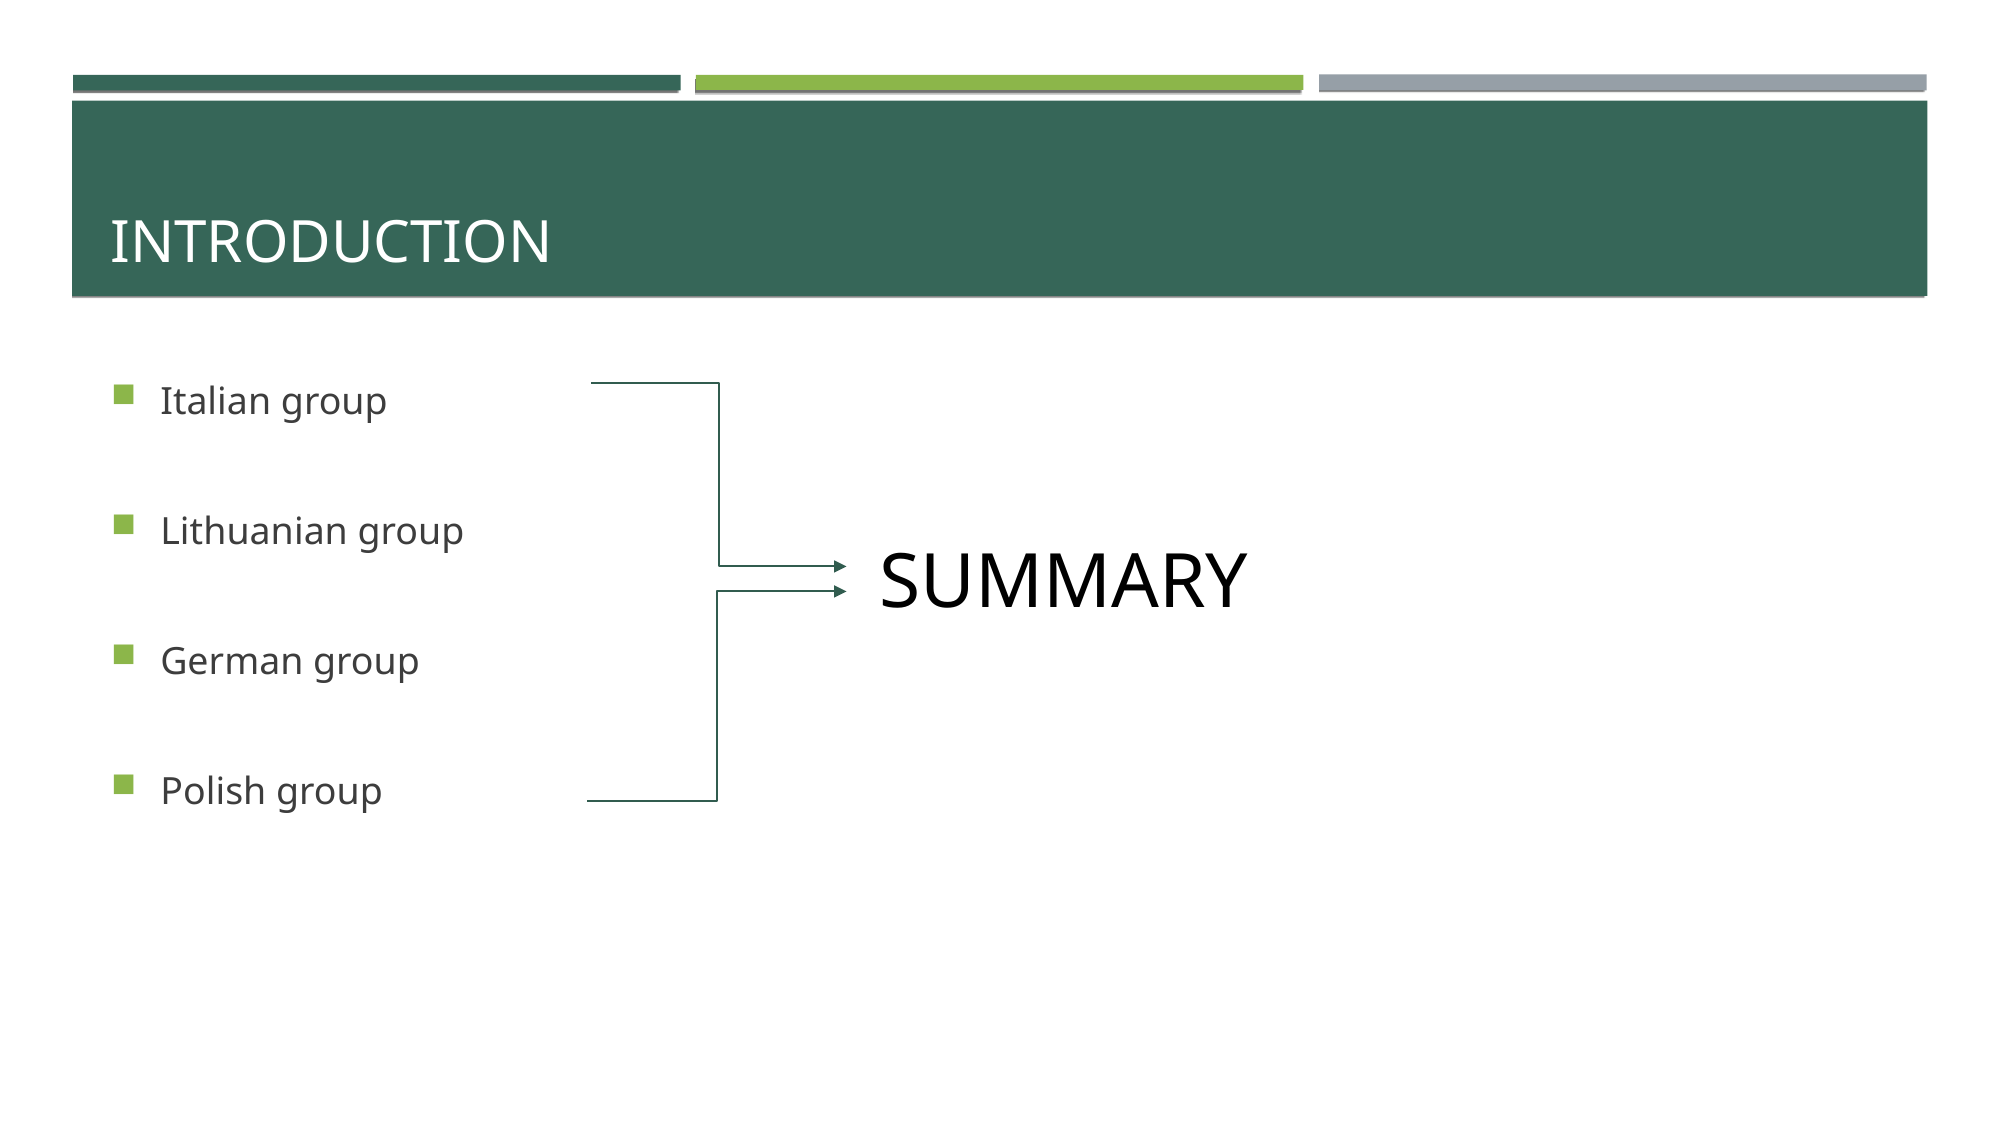

# introduction
Italian group
Lithuanian group
German group
Polish group
SUMMARY